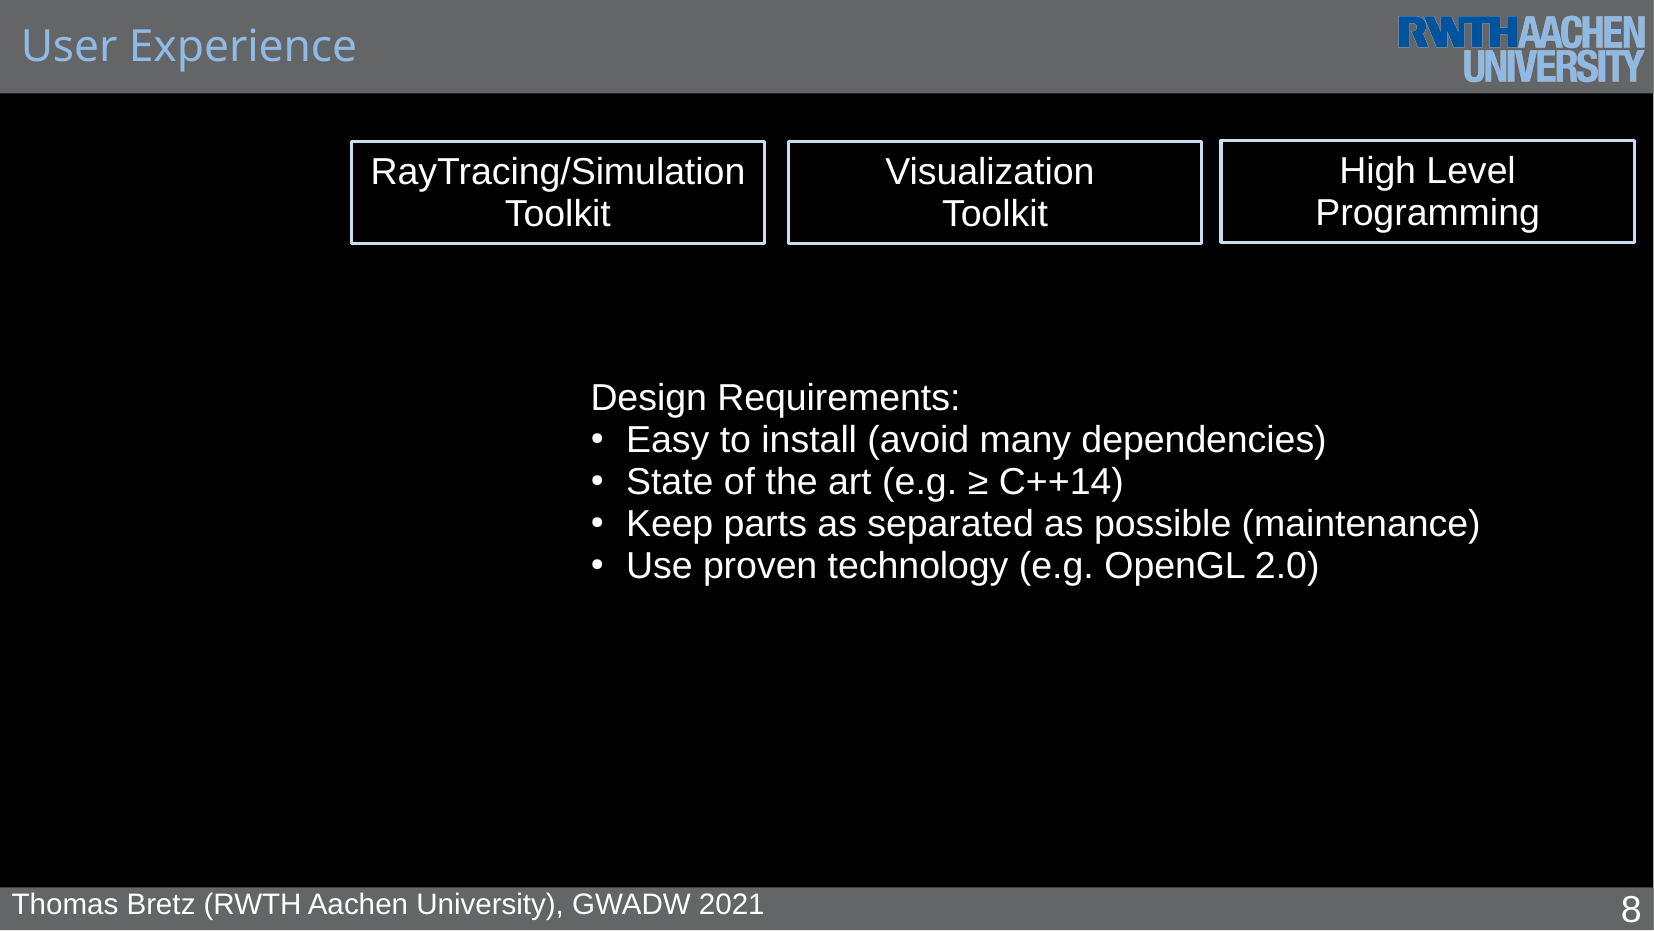

# User Experience
High Level
Programming
RayTracing/Simulation
Toolkit
Visualization
Toolkit
Design Requirements:
Easy to install (avoid many dependencies)
State of the art (e.g. ≥ C++14)
Keep parts as separated as possible (maintenance)
Use proven technology (e.g. OpenGL 2.0)
Thomas Bretz (RWTH Aachen University), GWADW 2021
8